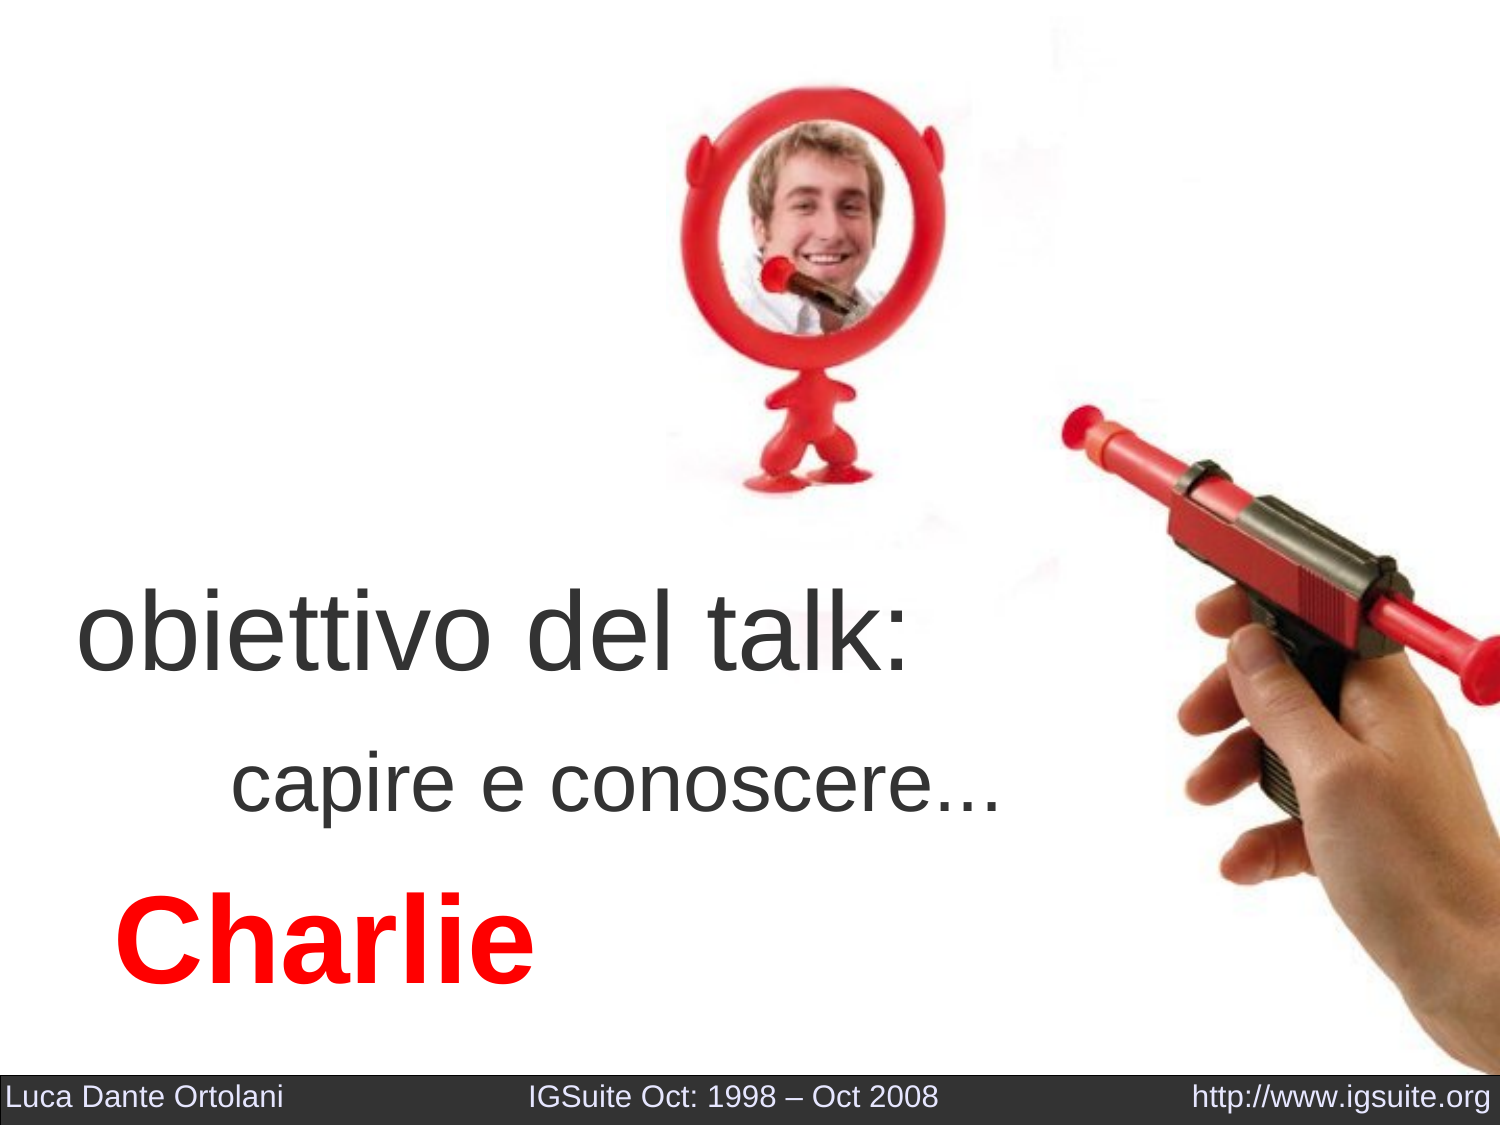

# obiettivo del talk:
 capire e conoscere...
 Charlie
Luca Dante Ortolani IGSuite Oct: 1998 – Oct 2008 http://www.igsuite.org